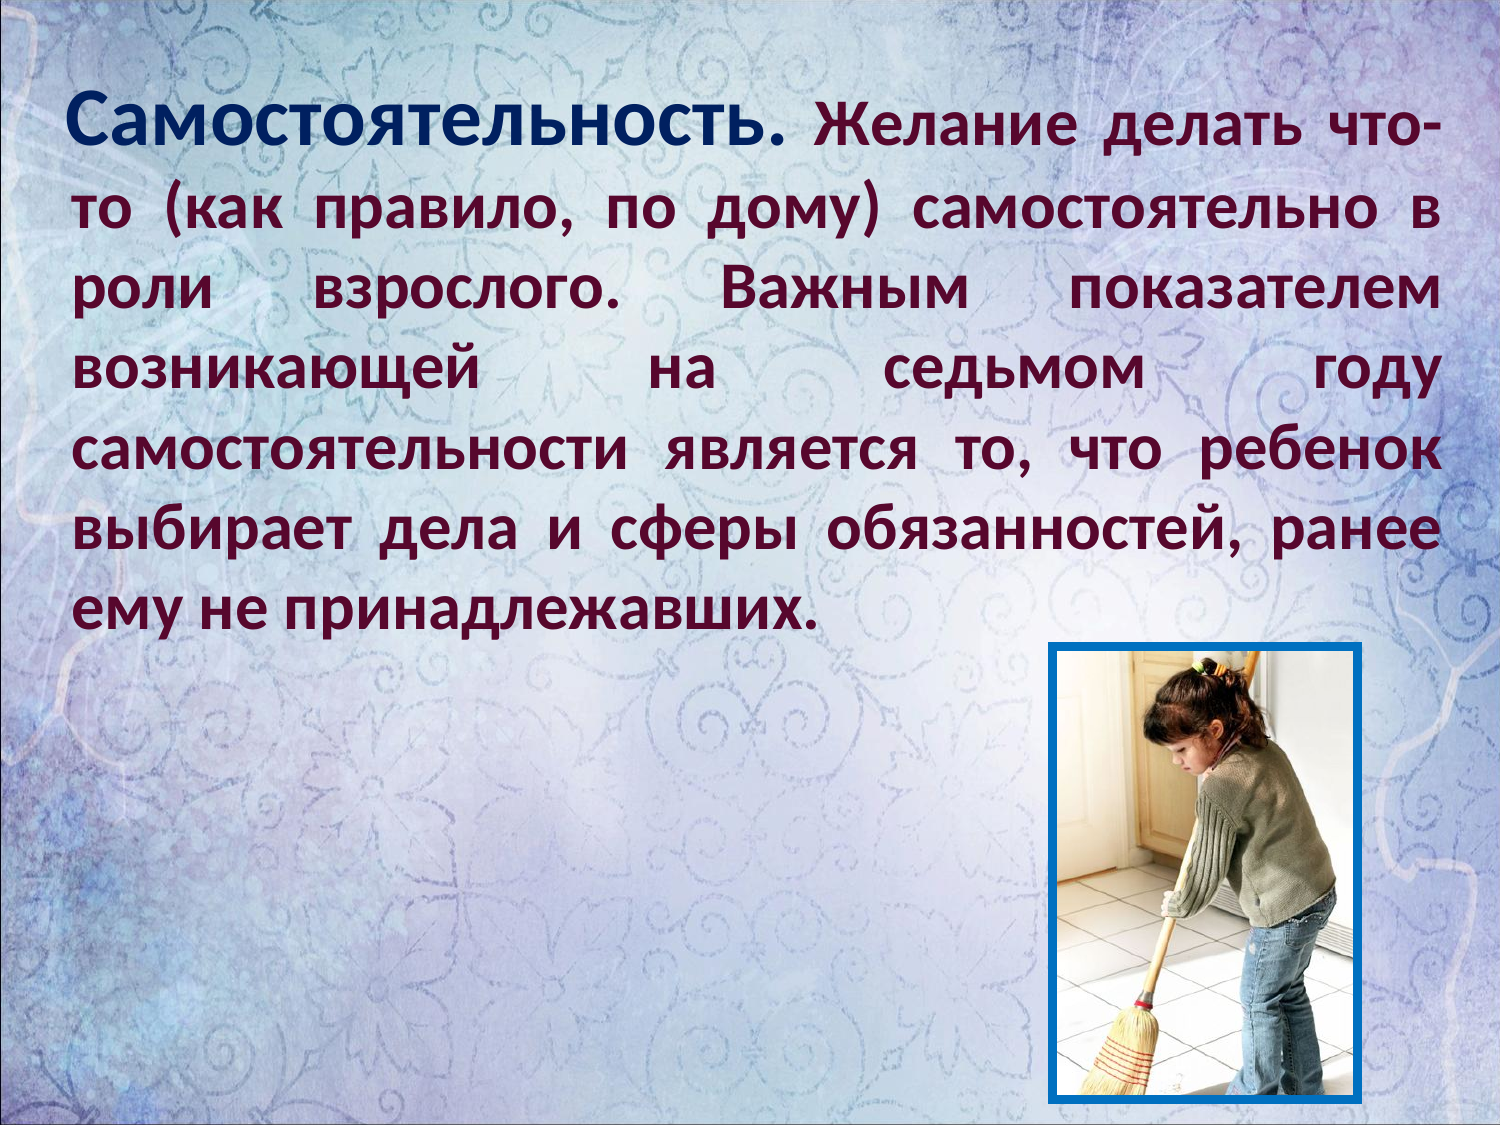

# Самостоятельность. Желание делать что-то (как правило, по дому) самостоятельно в роли взрослого. Важным показателем возникающей на седьмом году самостоятельности является то, что ребенок выбирает дела и сферы обязанностей, ранее ему не принадлежавших.